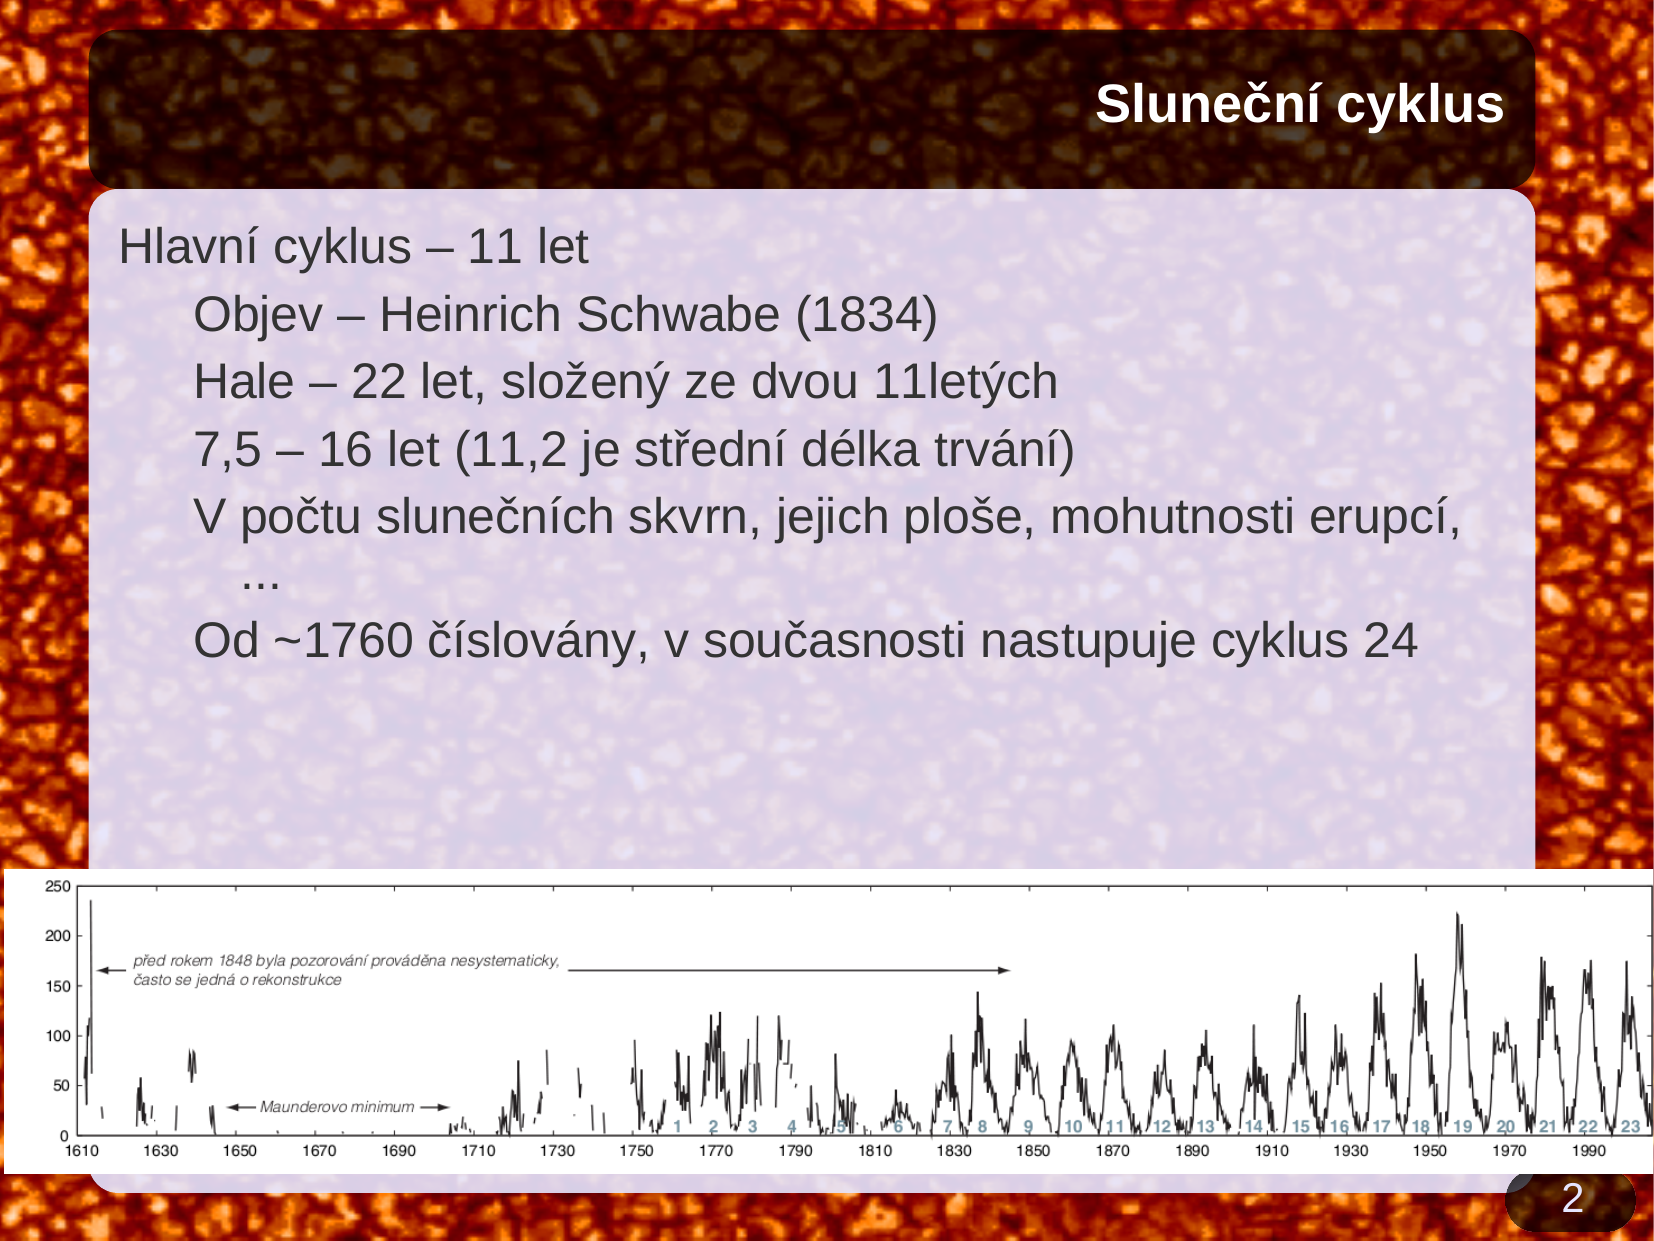

# Sluneční cyklus
Hlavní cyklus – 11 let
Objev – Heinrich Schwabe (1834)
Hale – 22 let, složený ze dvou 11letých
7,5 – 16 let (11,2 je střední délka trvání)
V počtu slunečních skvrn, jejich ploše, mohutnosti erupcí, ...
Od ~1760 číslovány, v současnosti nastupuje cyklus 24